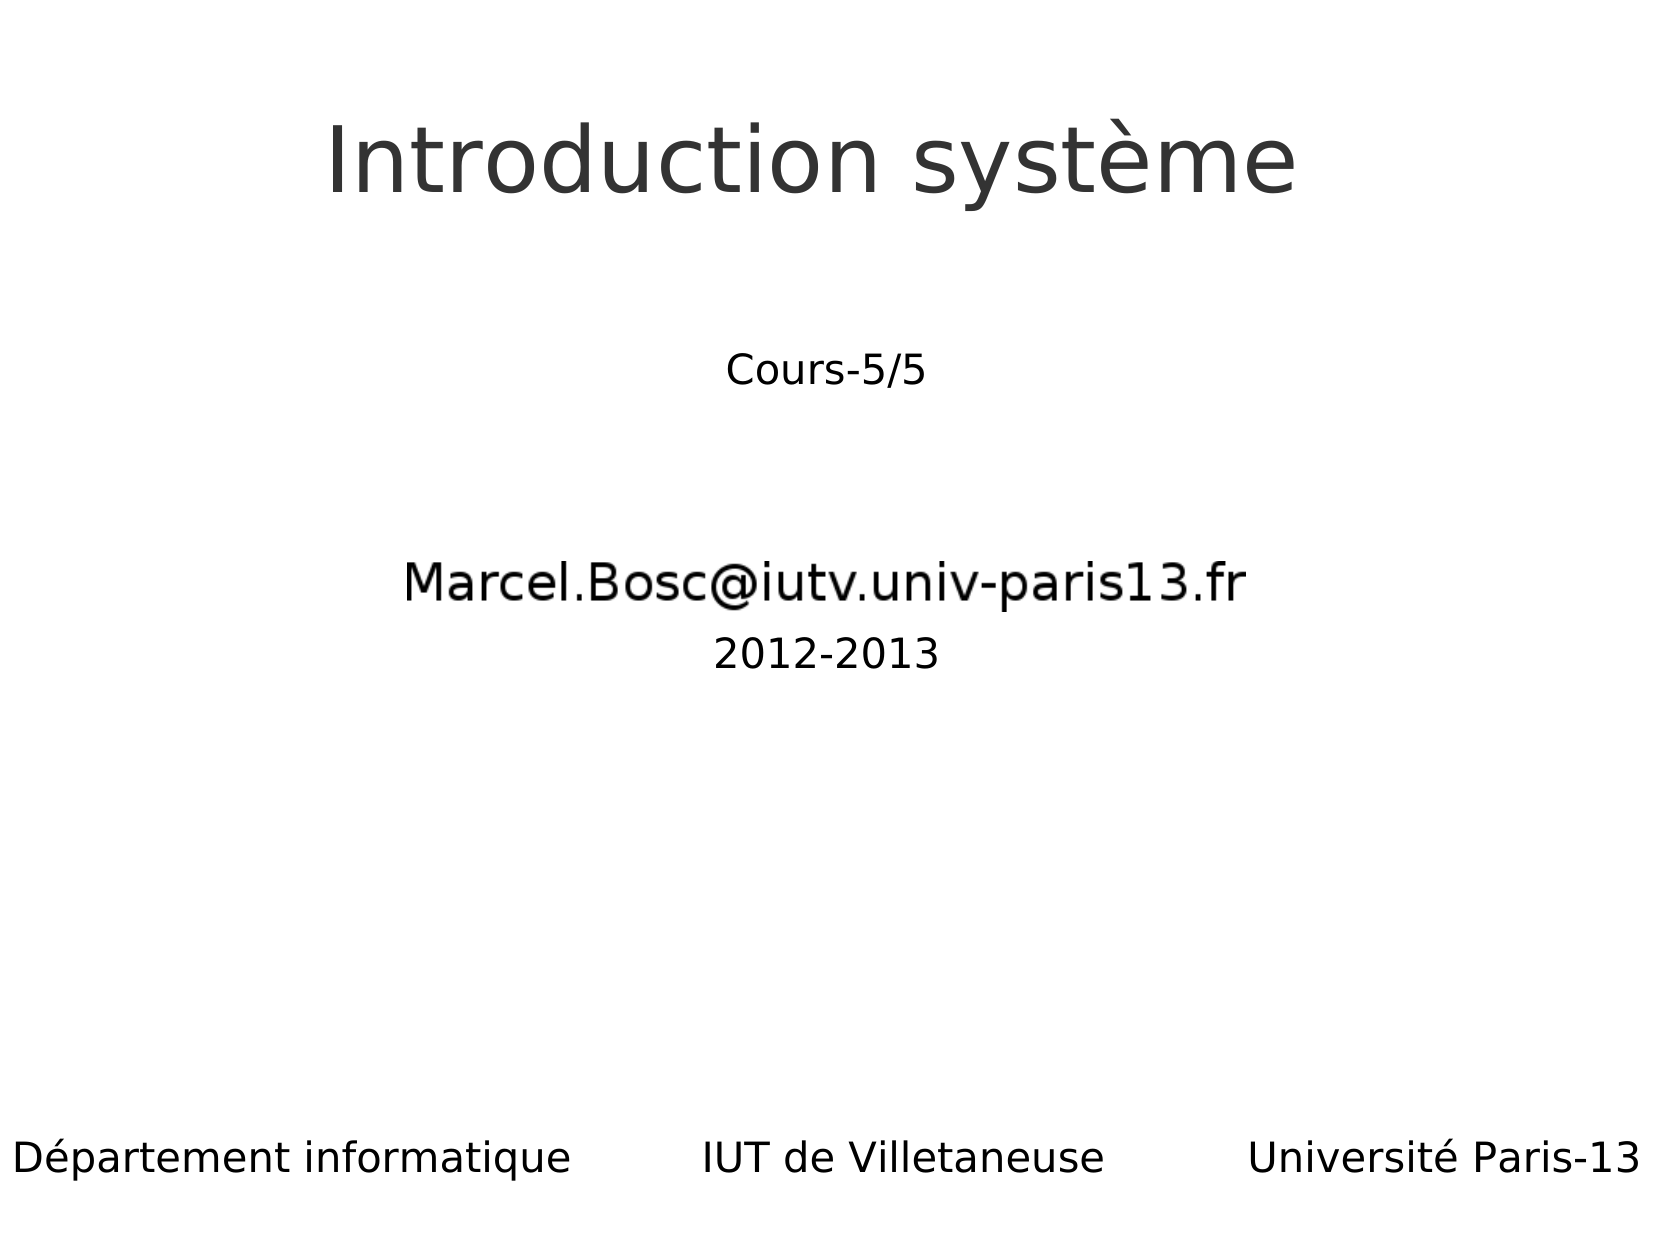

# Introduction système
Cours-5/5
Marcel Bosc
2012-2013
Département informatique
IUT de Villetaneuse
Université Paris-13